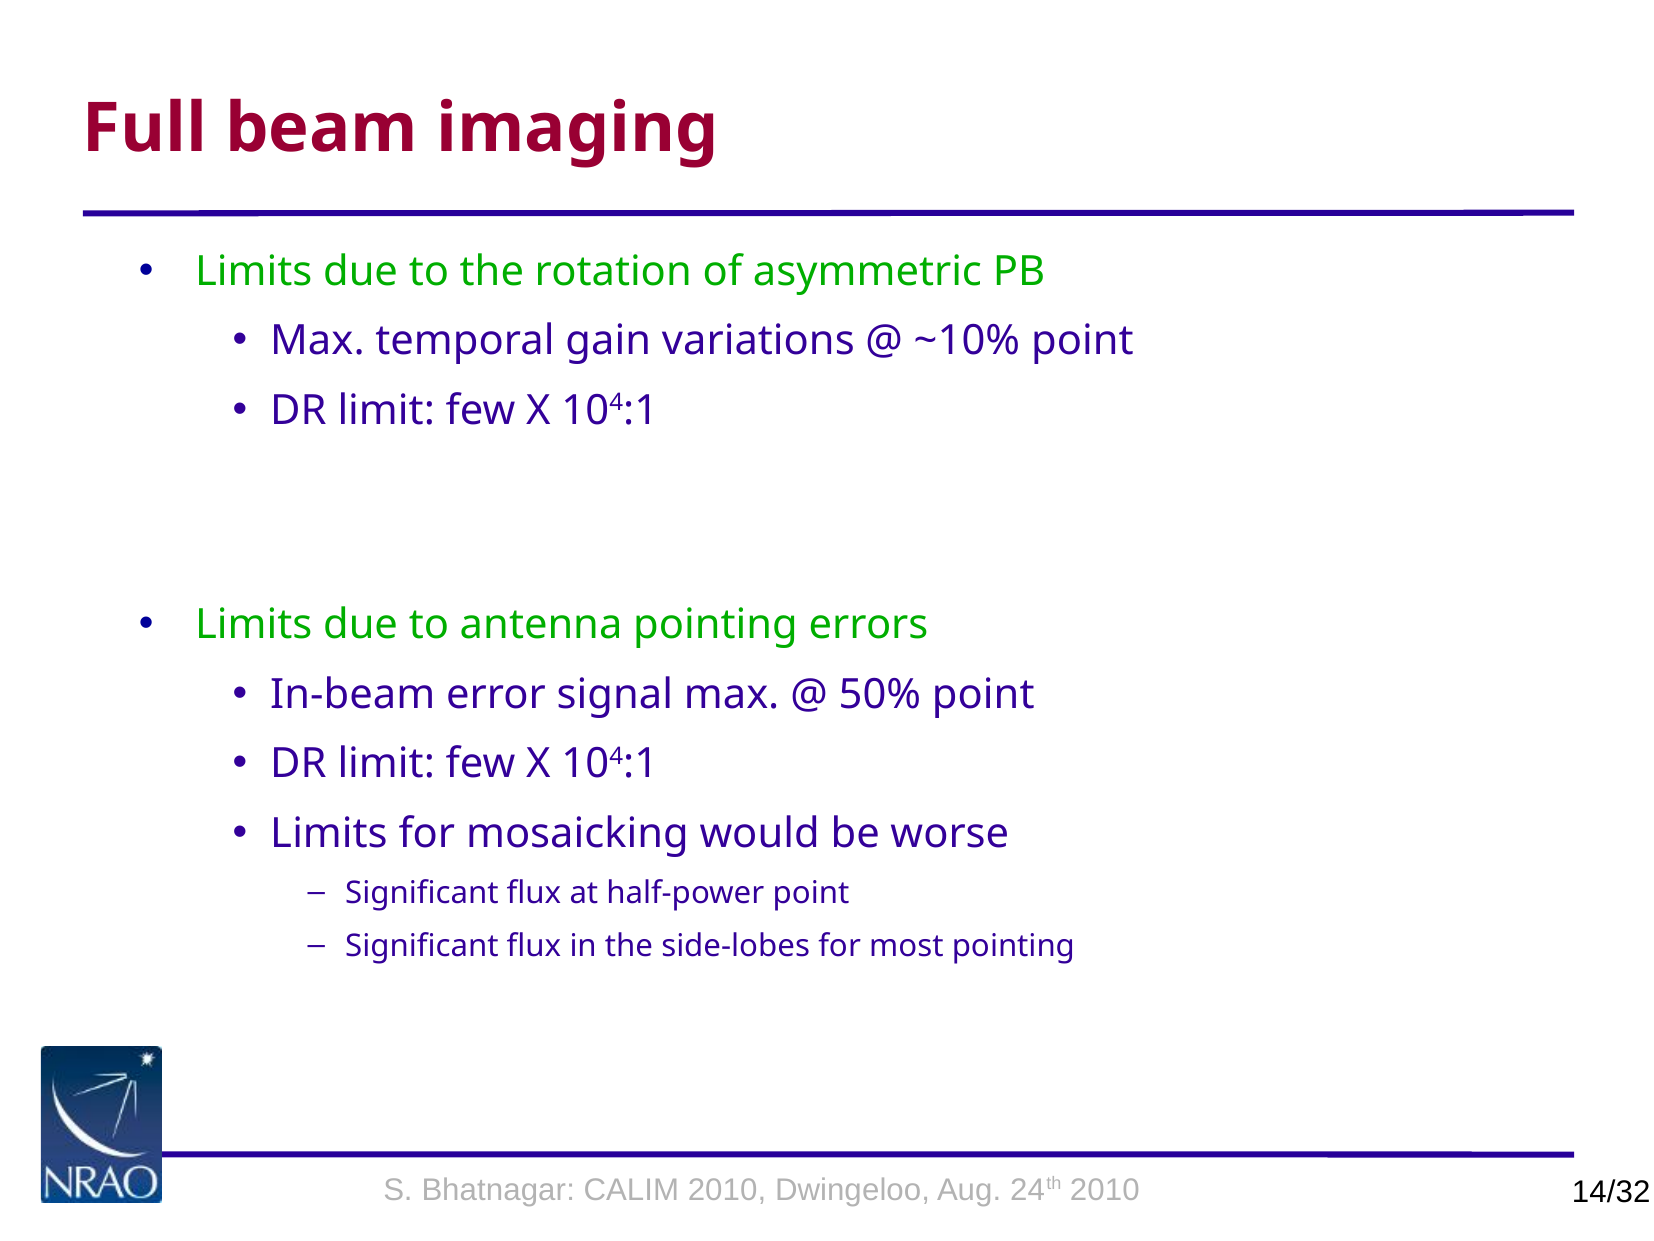

# Full beam imaging
Limits due to the rotation of asymmetric PB
Max. temporal gain variations @ ~10% point
DR limit: few X 104:1
Limits due to antenna pointing errors
In-beam error signal max. @ 50% point
DR limit: few X 104:1
Limits for mosaicking would be worse
Significant flux at half-power point
Significant flux in the side-lobes for most pointing